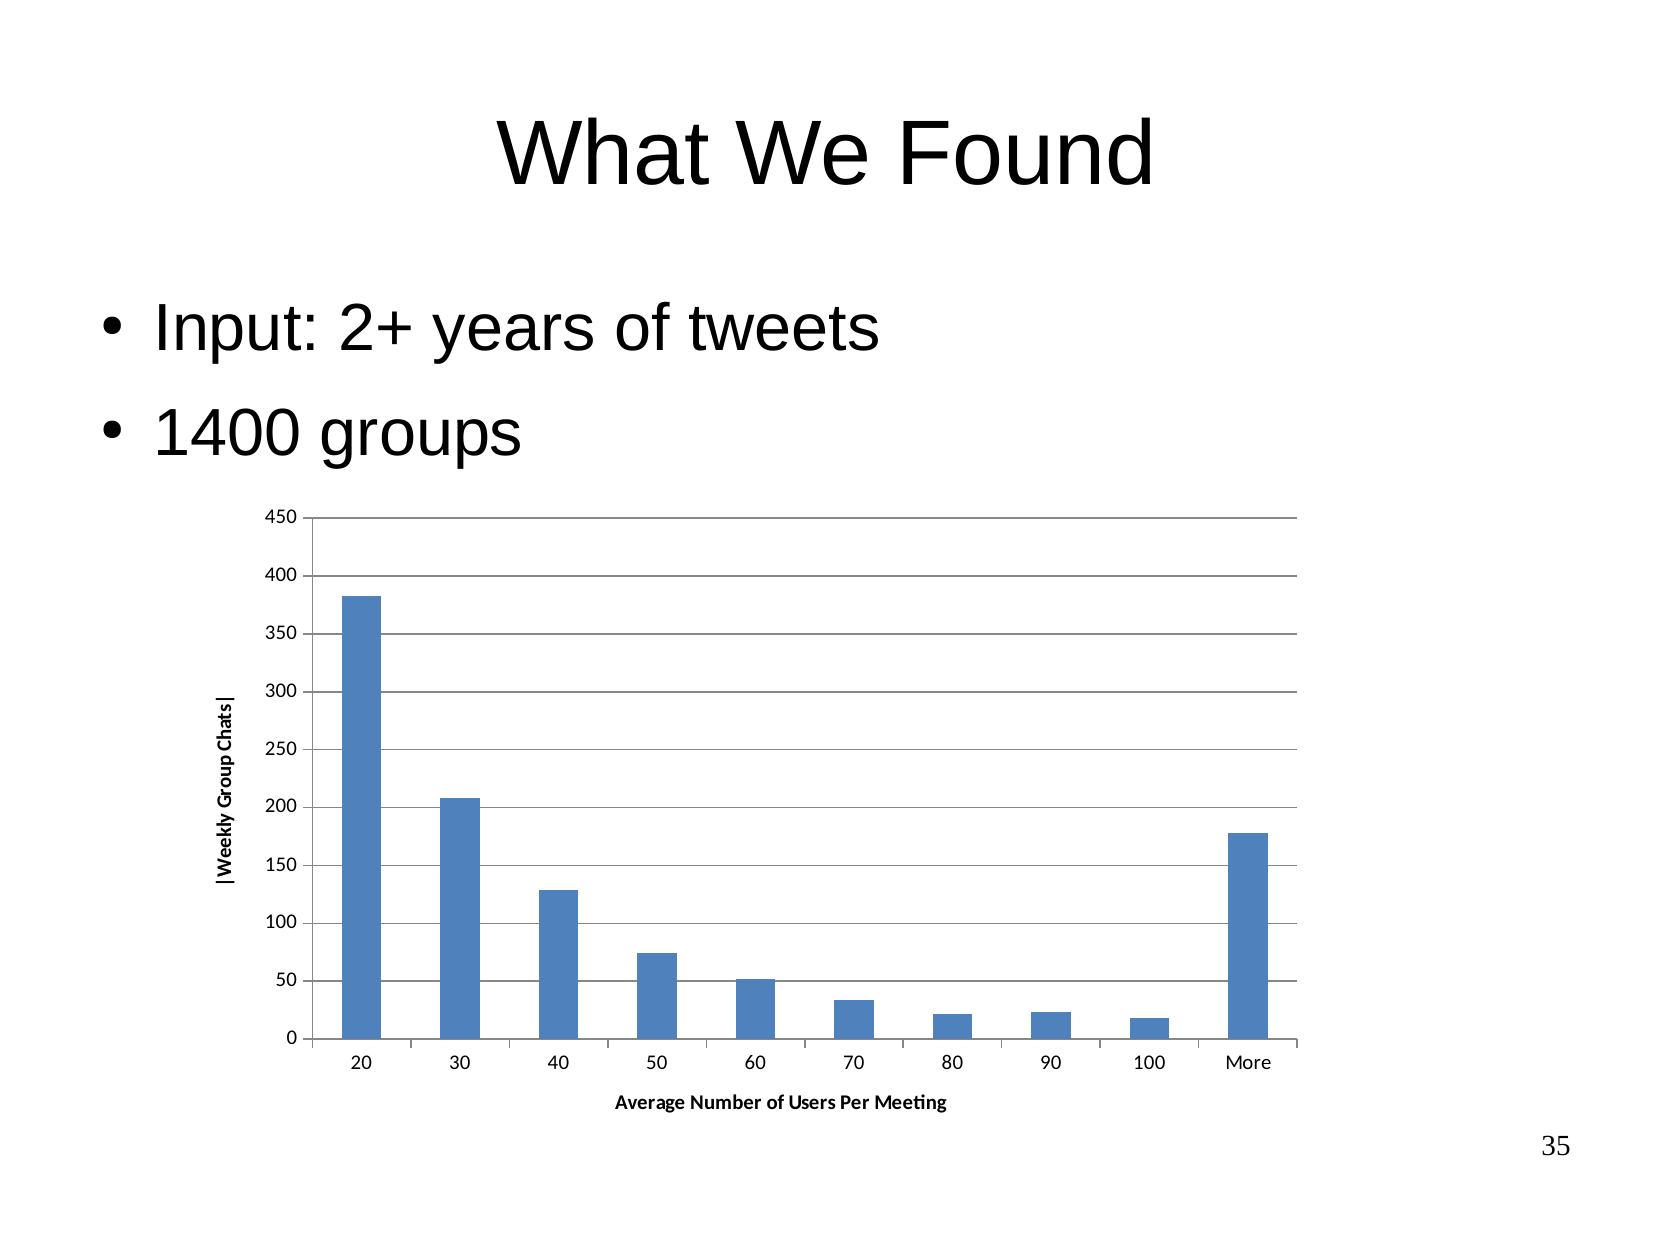

# What We Found
Input: 2+ years of tweets
1400 groups
### Chart
| Category | |
|---|---|
| 20 | 383.0 |
| 30 | 208.0 |
| 40 | 129.0 |
| 50 | 74.0 |
| 60 | 52.0 |
| 70 | 34.0 |
| 80 | 22.0 |
| 90 | 23.0 |
| 100 | 18.0 |
| More | 178.0 |35